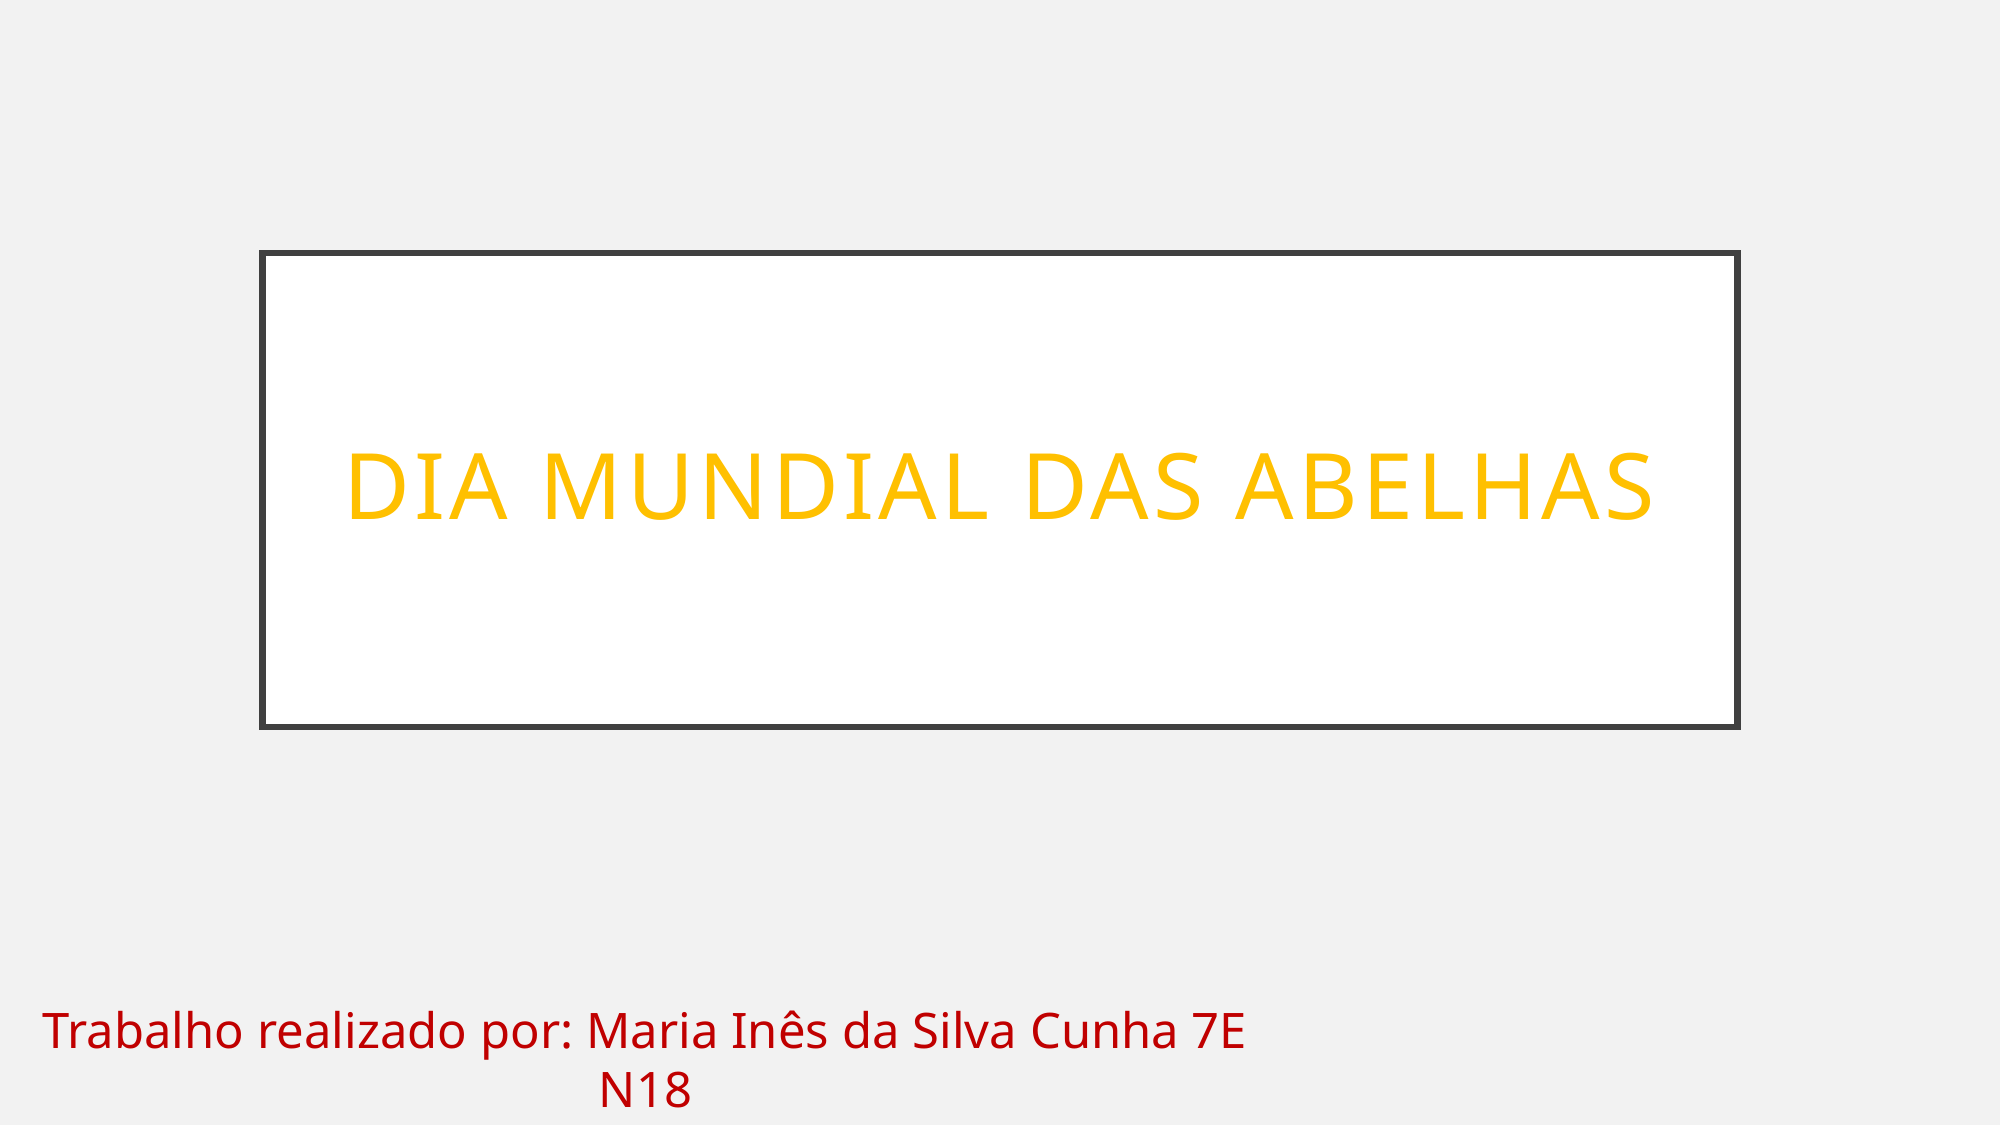

# Dia Mundial das Abelhas
Trabalho realizado por: Maria Inês da Silva Cunha 7E N18